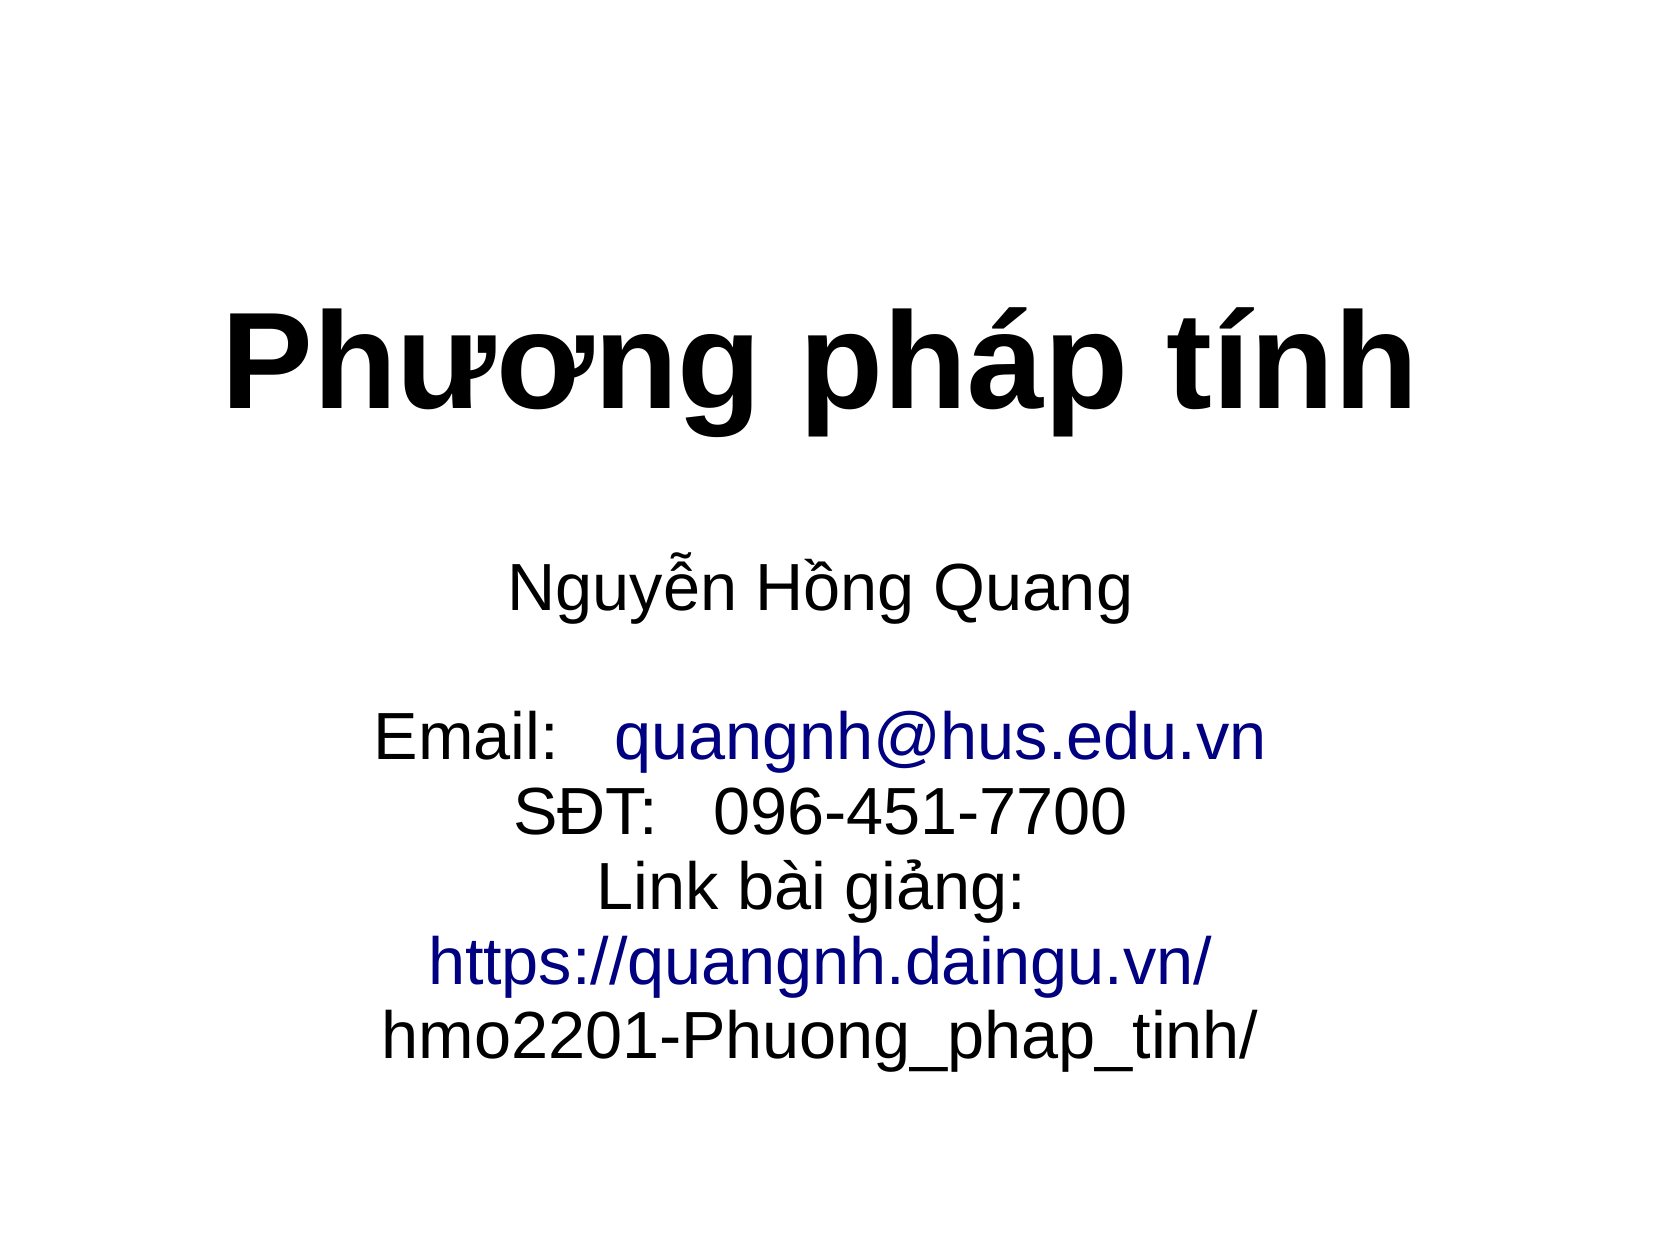

Phương pháp tính
Nguyễn Hồng Quang
Email: quangnh@hus.edu.vn
SĐT: 096-451-7700
Link bài giảng:
https://quangnh.daingu.vn/
hmo2201-Phuong_phap_tinh/